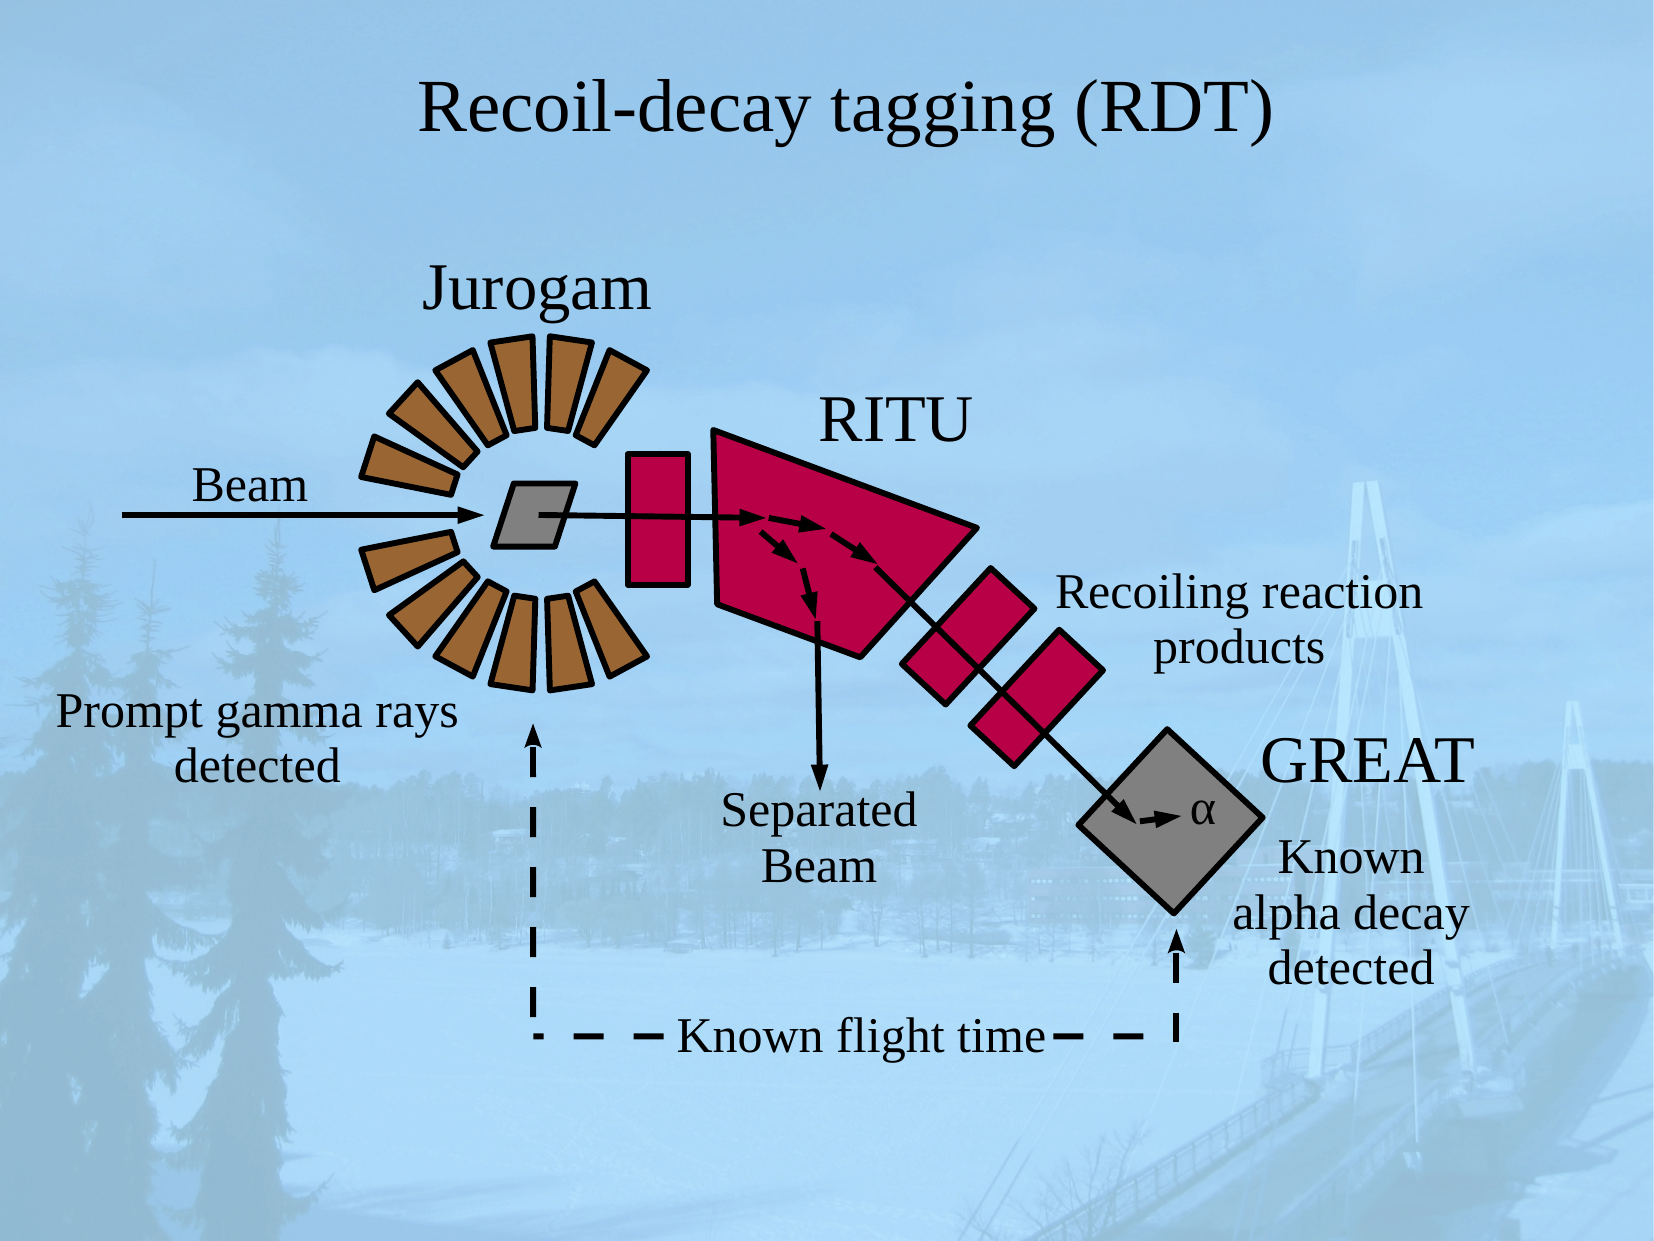

Recoil-decay tagging (RDT)
Jurogam
RITU
Beam
Recoiling reaction
products
Prompt gamma rays
detected
GREAT
α
Separated
Beam
Known
alpha decay
detected
Known flight time